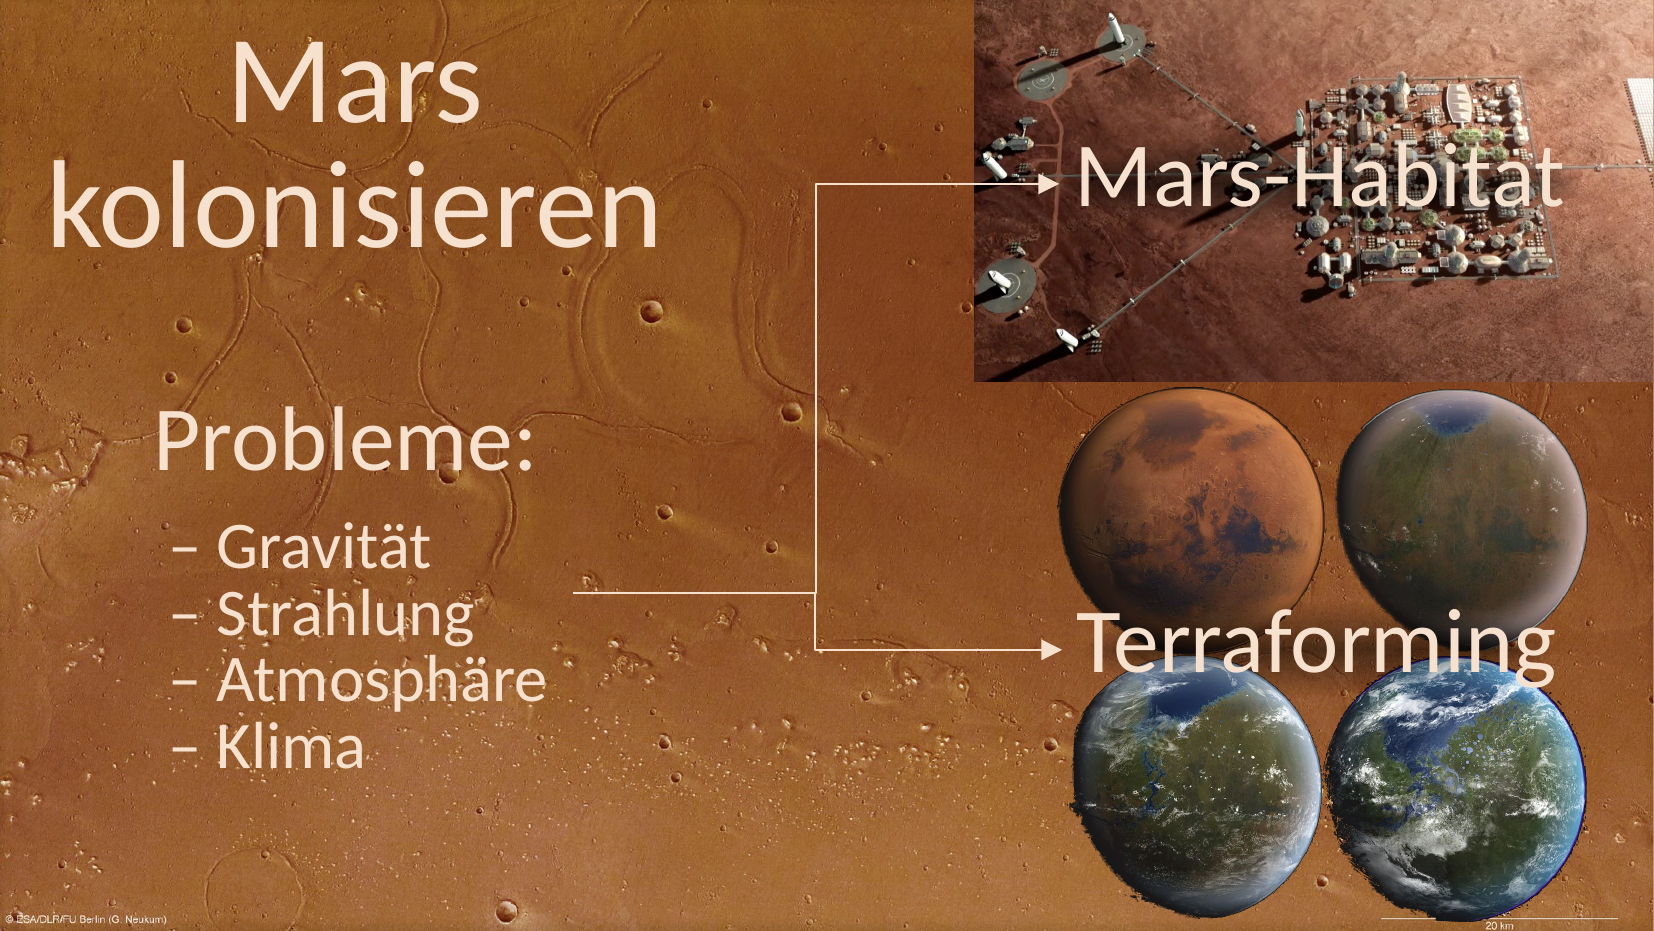

# Mars kolonisieren
Mars-Habitat
Probleme:
 – Gravität
 – Strahlung
 – Atmosphäre
 – Klima
Terraforming